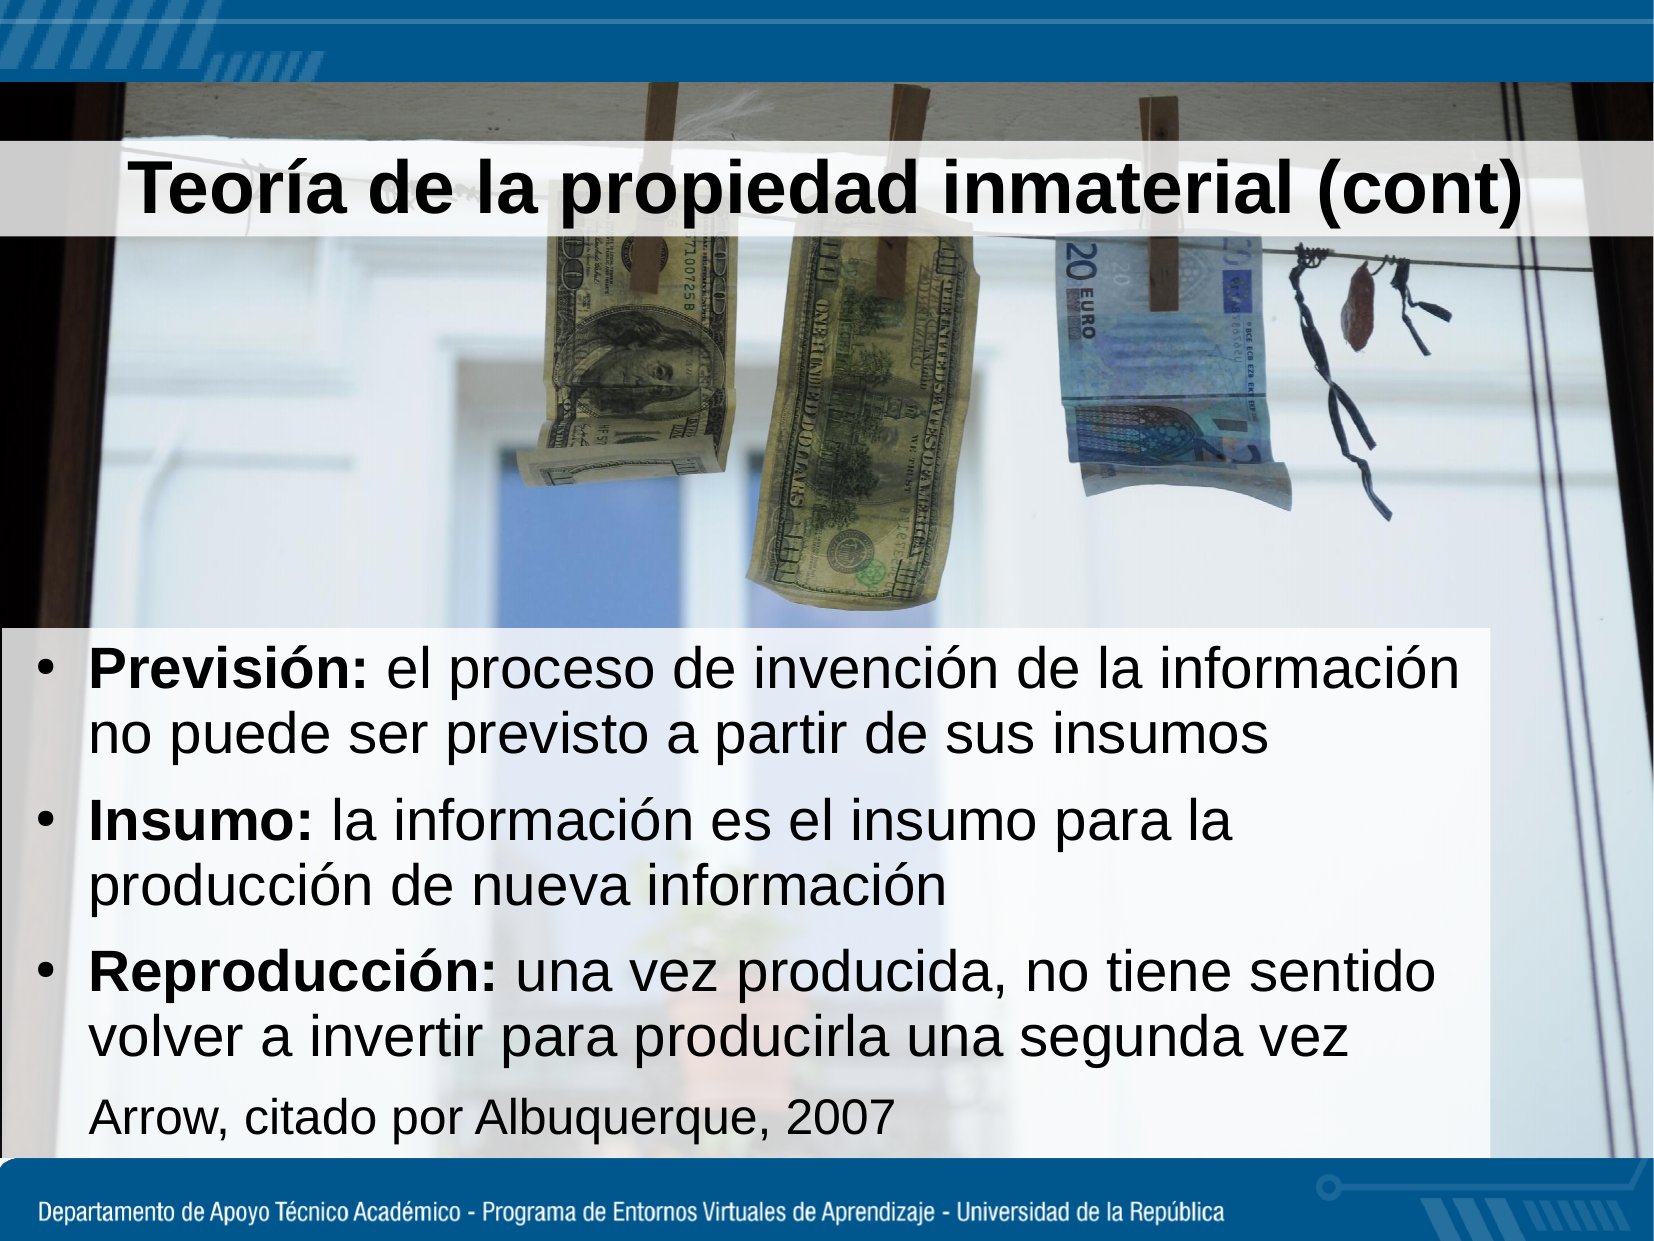

# Teoría de la propiedad inmaterial (cont)
Previsión: el proceso de invención de la información no puede ser previsto a partir de sus insumos
Insumo: la información es el insumo para la producción de nueva información
Reproducción: una vez producida, no tiene sentido volver a invertir para producirla una segunda vez
Arrow, citado por Albuquerque, 2007